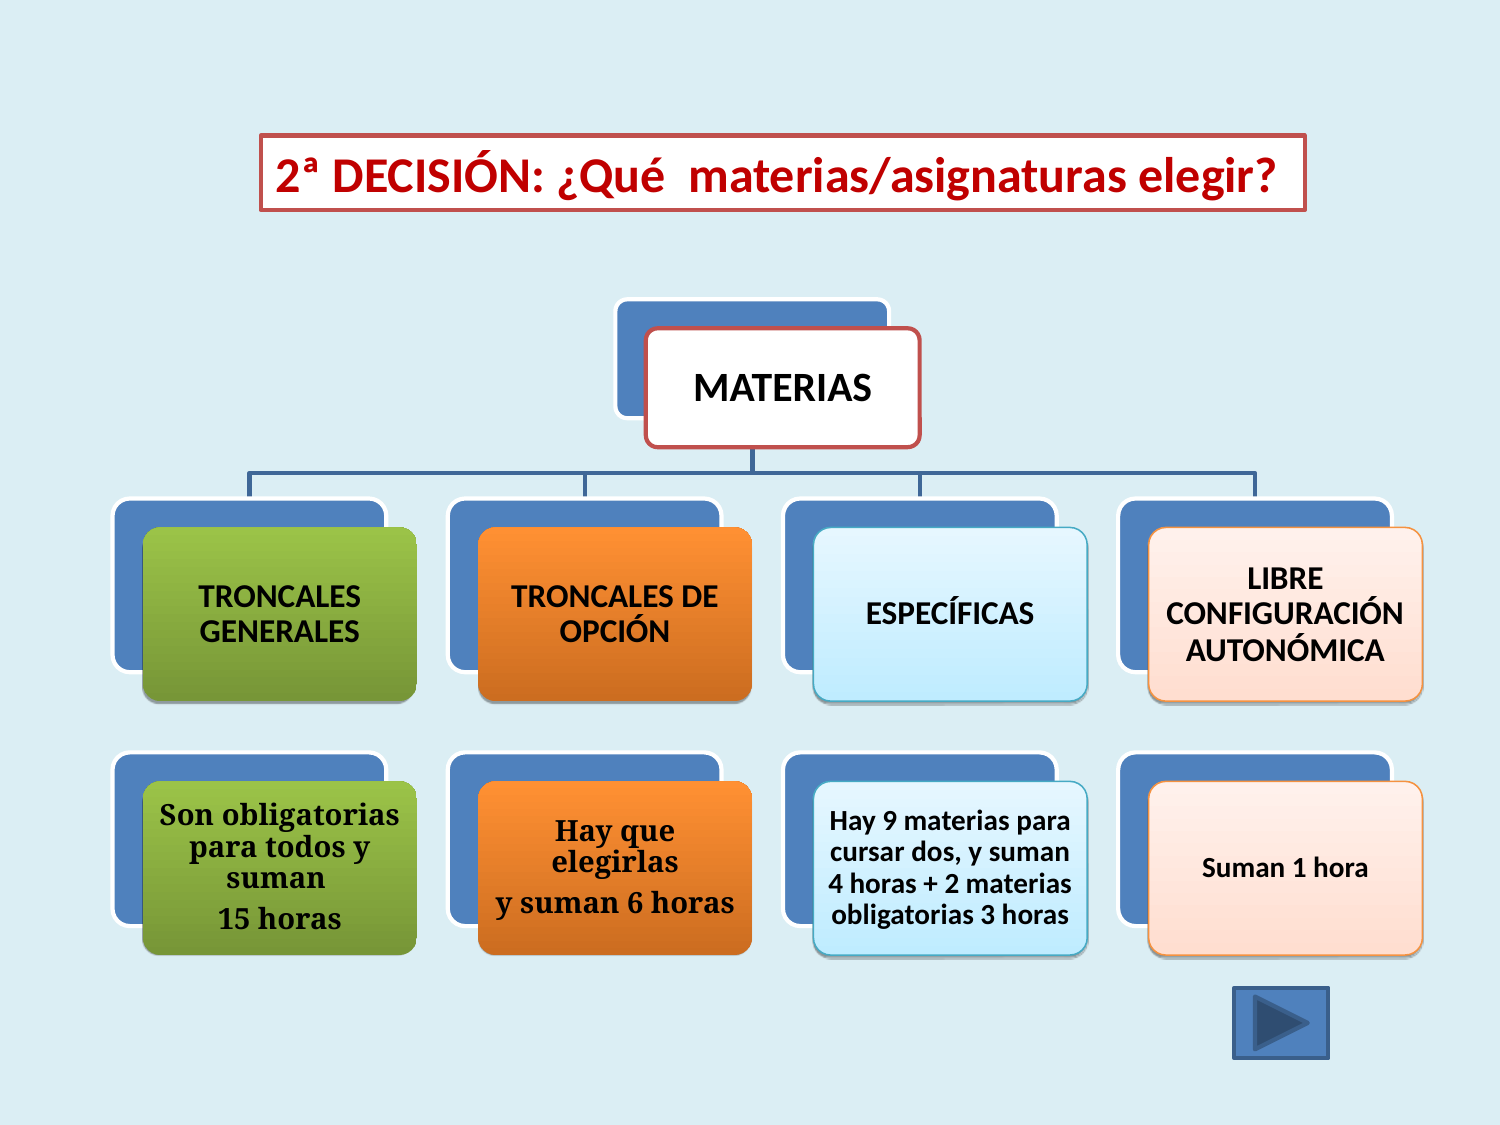

2ª DECISIÓN: ¿Qué materias/asignaturas elegir?
MATERIAS
TRONCALES GENERALES
TRONCALES DE OPCIÓN
ESPECÍFICAS
LIBRE CONFIGURACIÓN AUTONÓMICA
Son obligatorias para todos y suman
15 horas
Hay que elegirlas
y suman 6 horas
Hay 9 materias para cursar dos, y suman 4 horas + 2 materias obligatorias 3 horas
Suman 1 hora